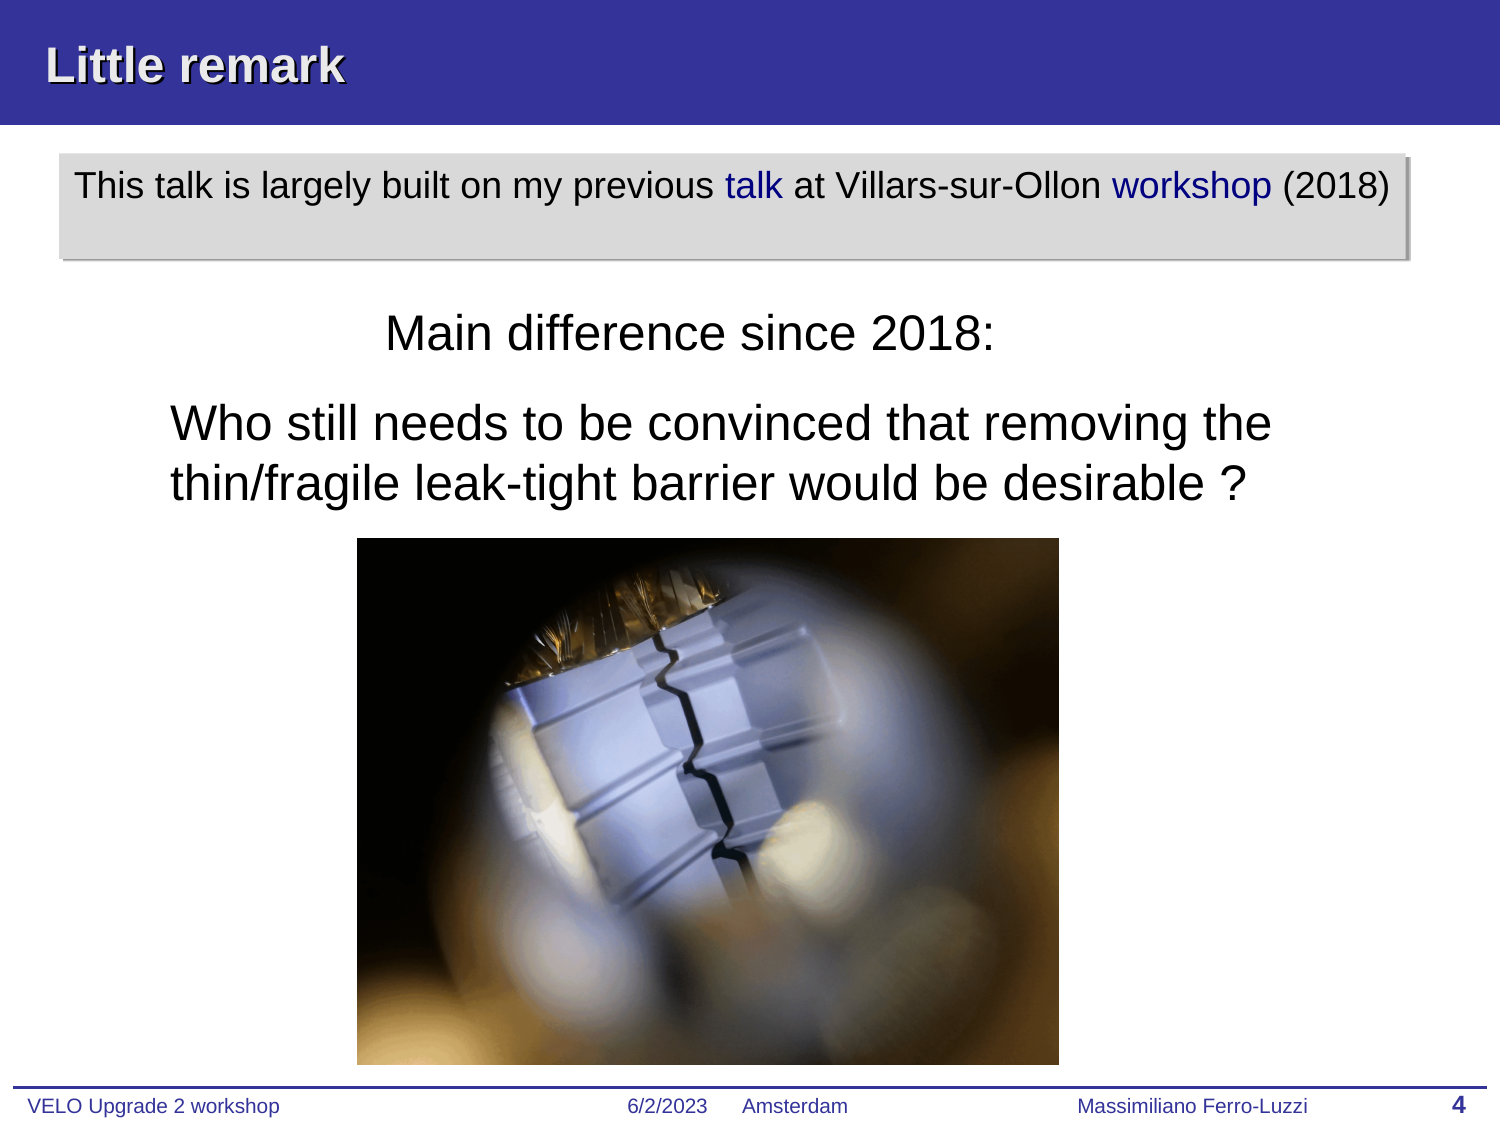

# Little remark
This talk is largely built on my previous talk at Villars-sur-Ollon workshop (2018)
Main difference since 2018:
Who still needs to be convinced that removing the thin/fragile leak-tight barrier would be desirable ?